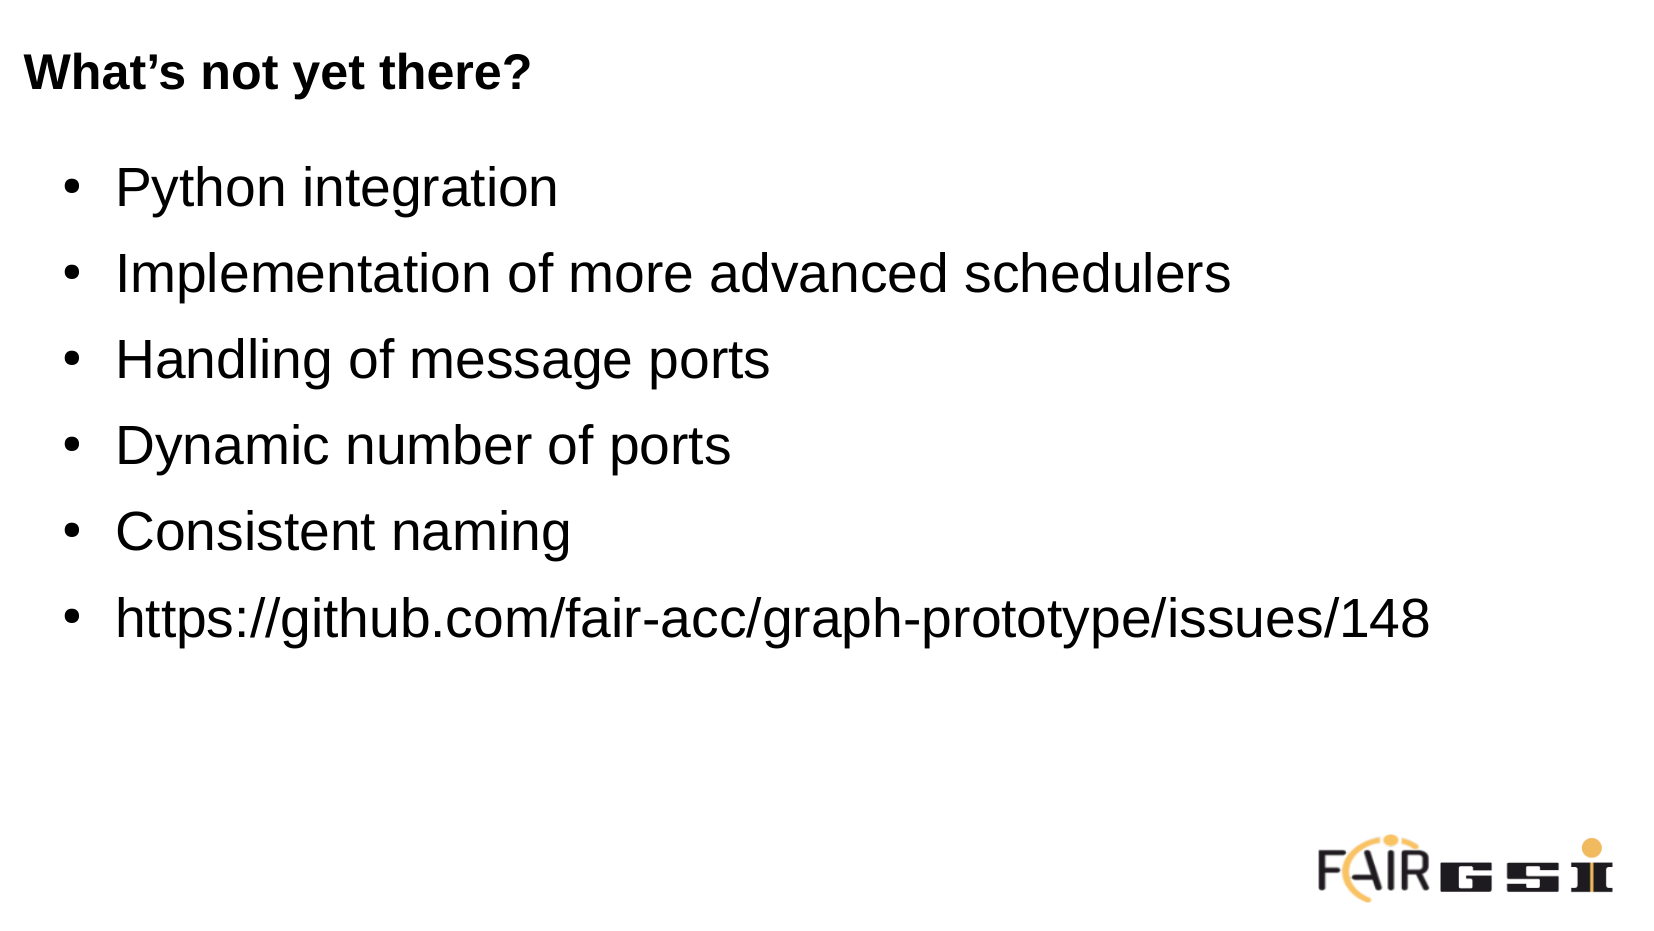

# What’s not yet there?
Python integration
Implementation of more advanced schedulers
Handling of message ports
Dynamic number of ports
Consistent naming
https://github.com/fair-acc/graph-prototype/issues/148